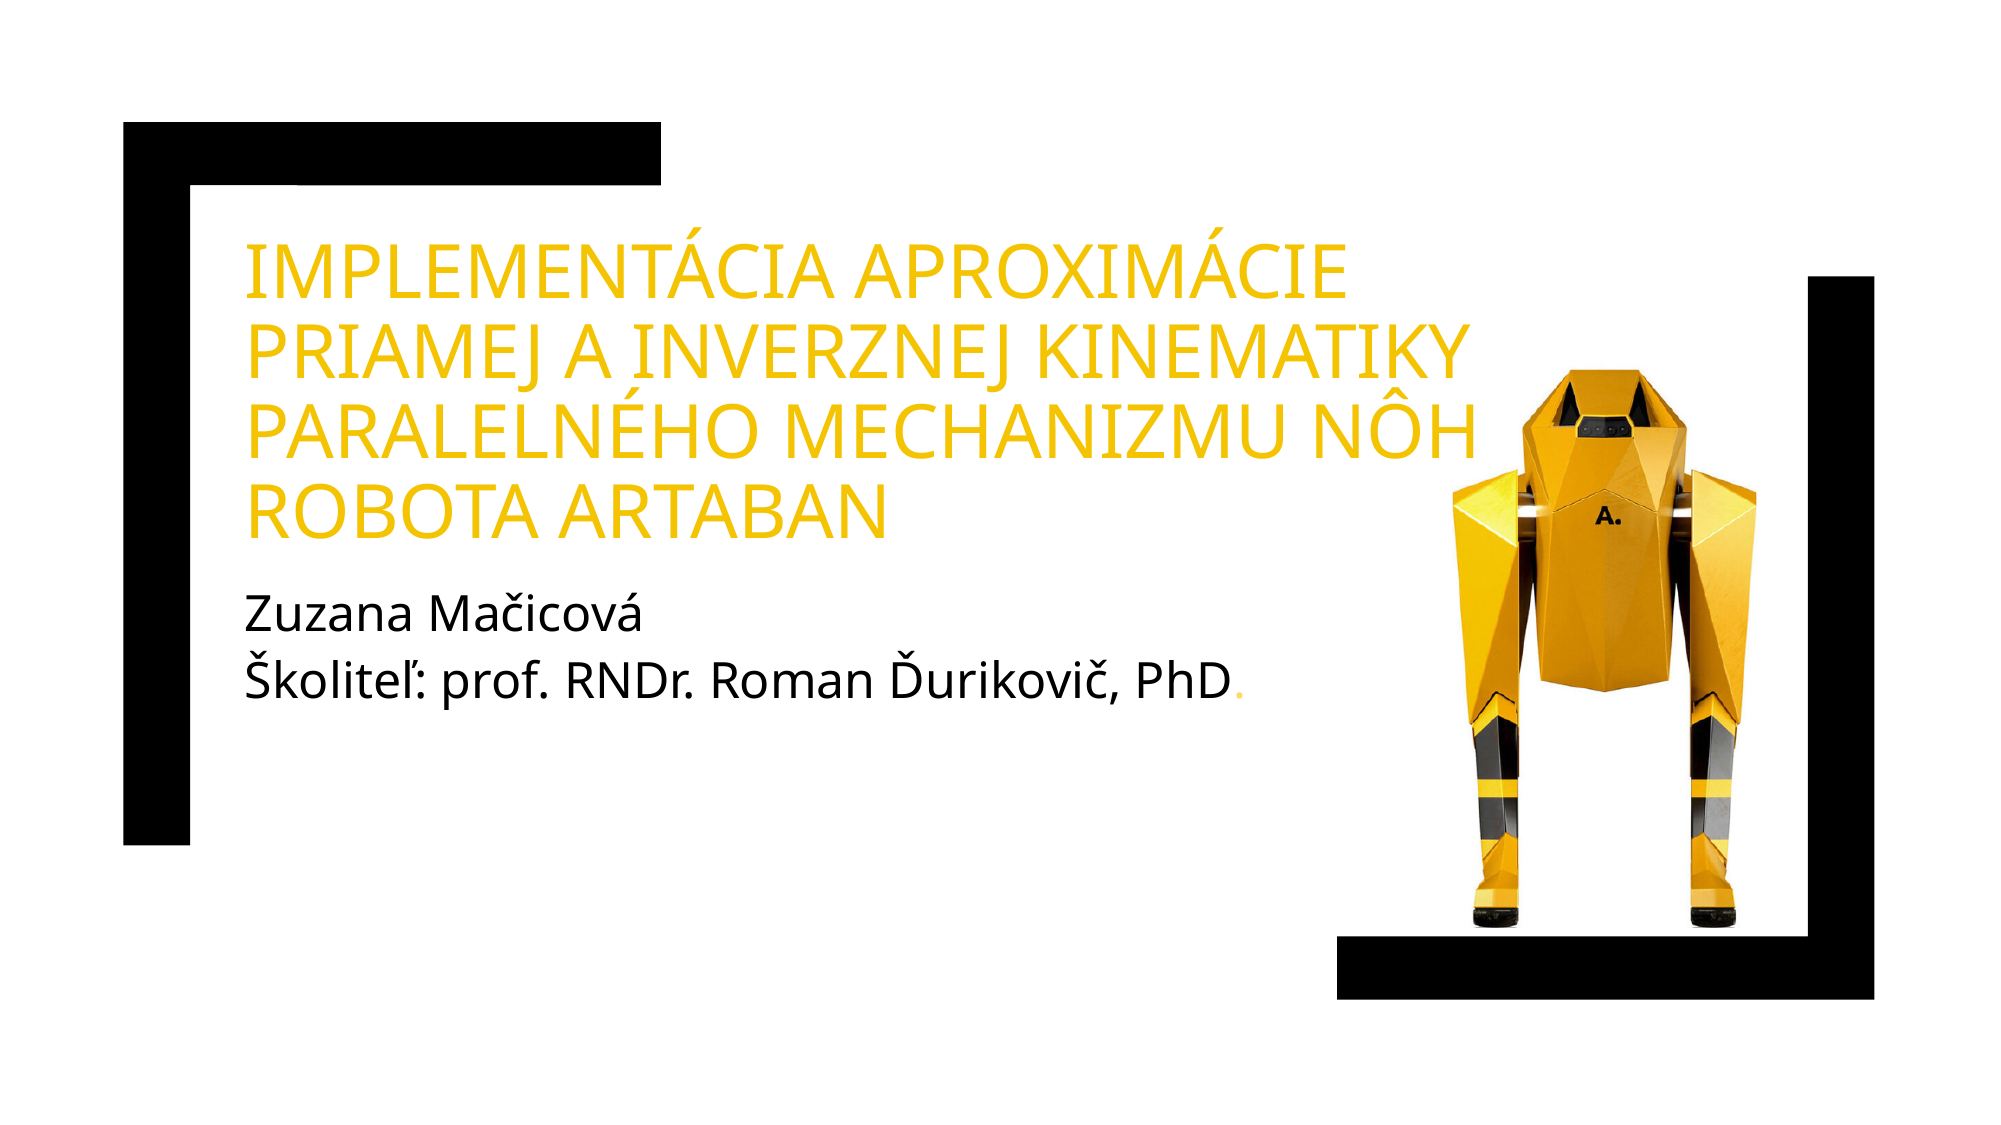

# IMPLEMENTÁCIA APROXIMÁCIE PRIAMEJ A INVERZNEJ KINEMATIKY PARALELNÉHO MECHANIZMU NÔH ROBOTA ARTABAN
Zuzana Mačicová
Školiteľ: prof. RNDr. Roman Ďurikovič, PhD.